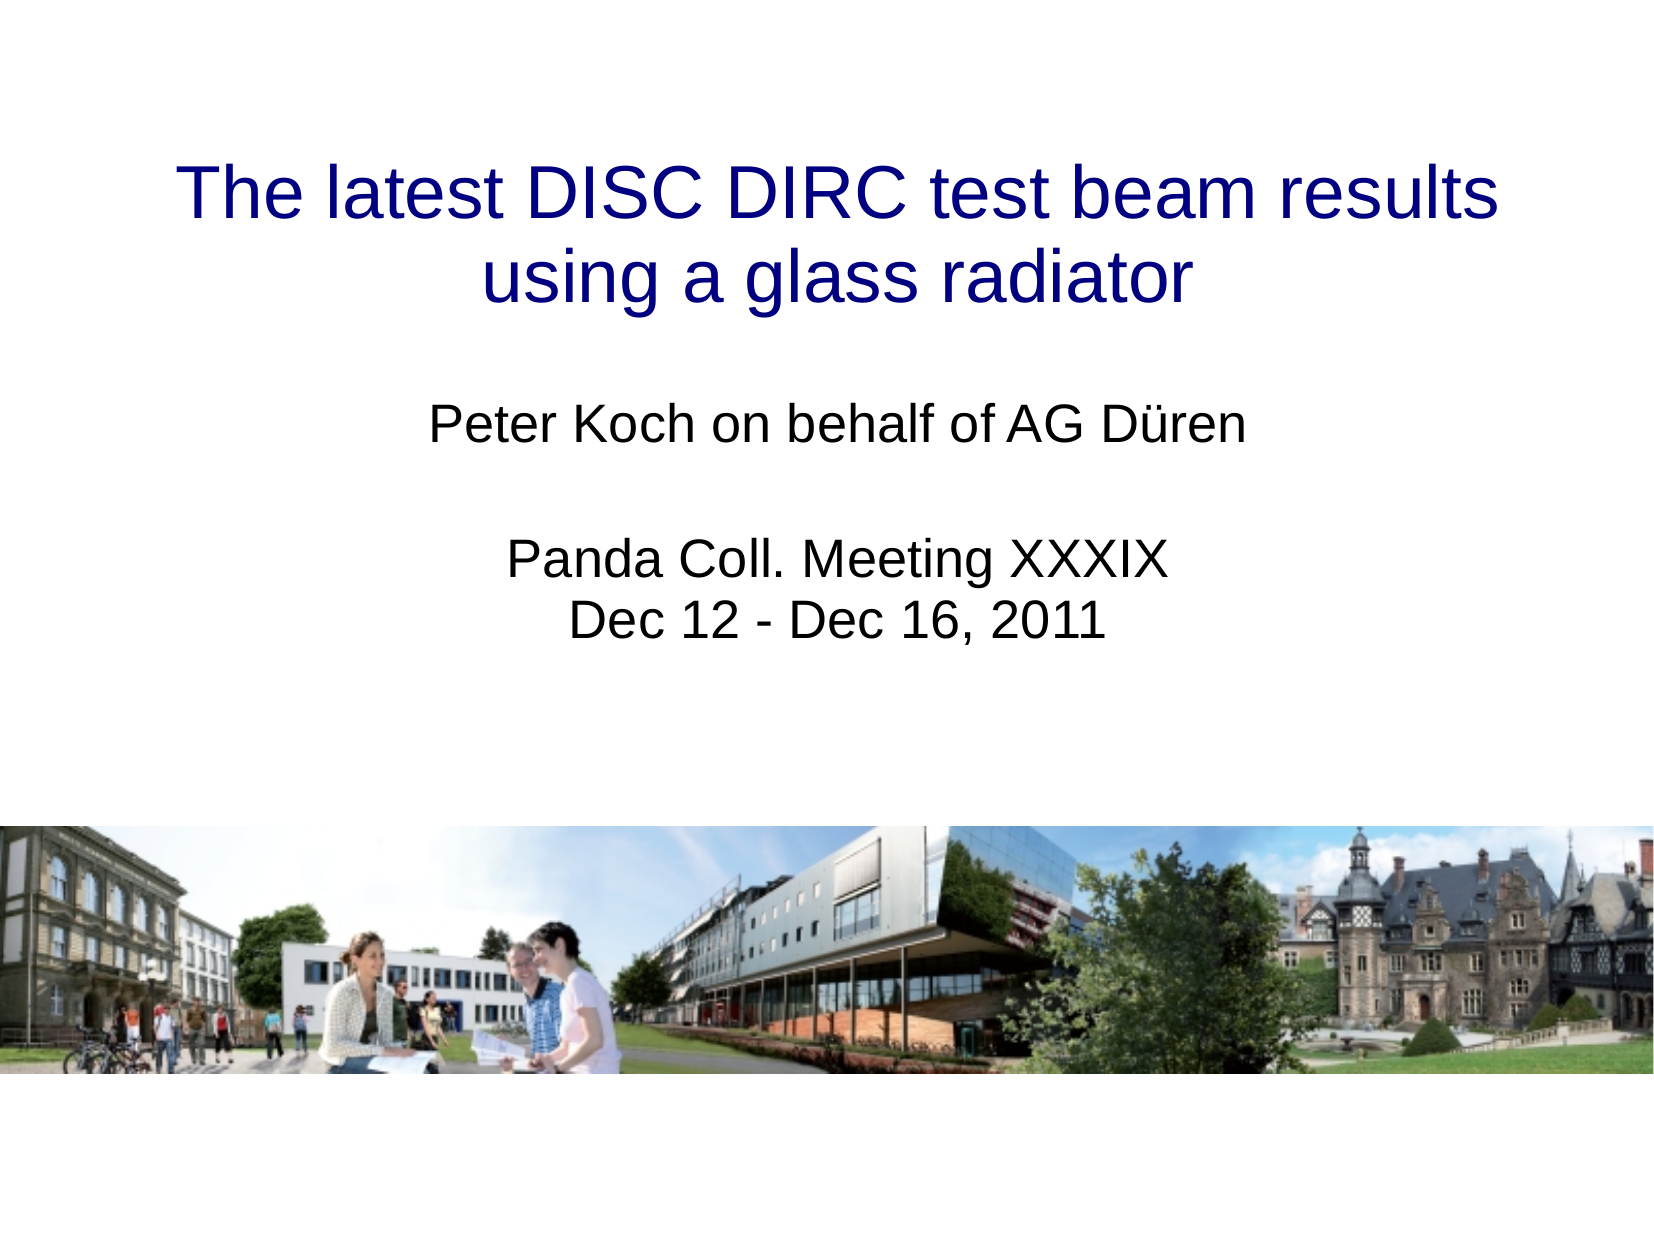

# The latest DISC DIRC test beam results
using a glass radiator
Peter Koch on behalf of AG Düren
Panda Coll. Meeting XXXIX
Dec 12 - Dec 16, 2011